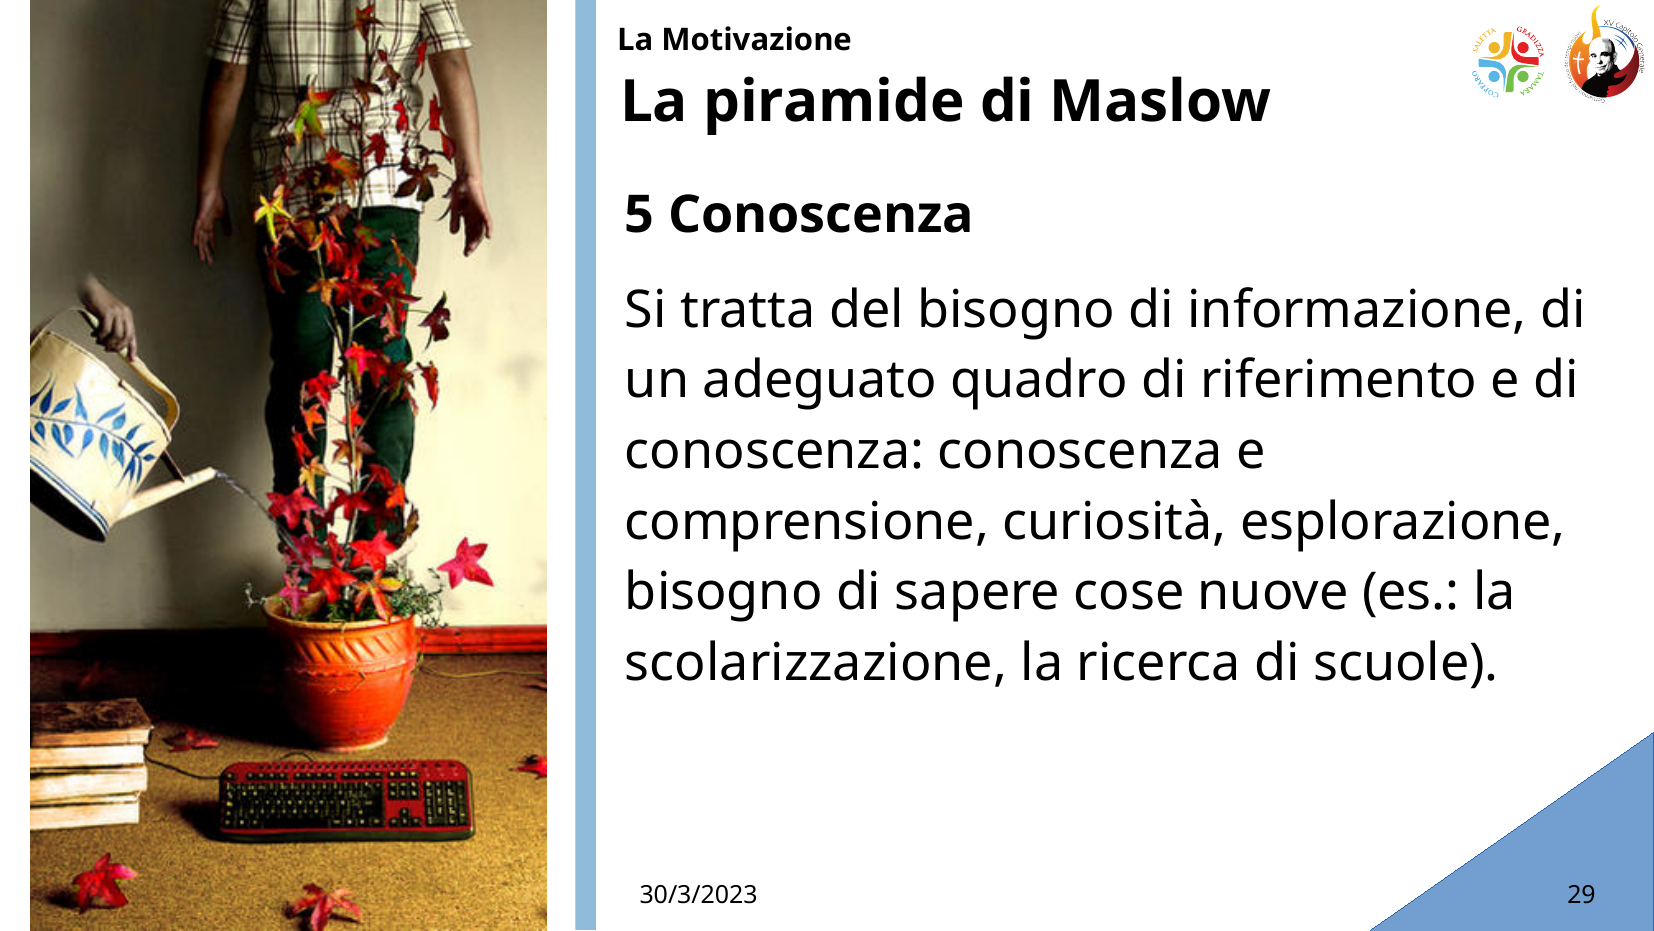

La Motivazione
La piramide di Maslow
# 5 Conoscenza
Si tratta del bisogno di informazione, di un adeguato quadro di riferimento e di conoscenza: conoscenza e comprensione, curiosità, esplorazione, bisogno di sapere cose nuove (es.: la scolarizzazione, la ricerca di scuole).